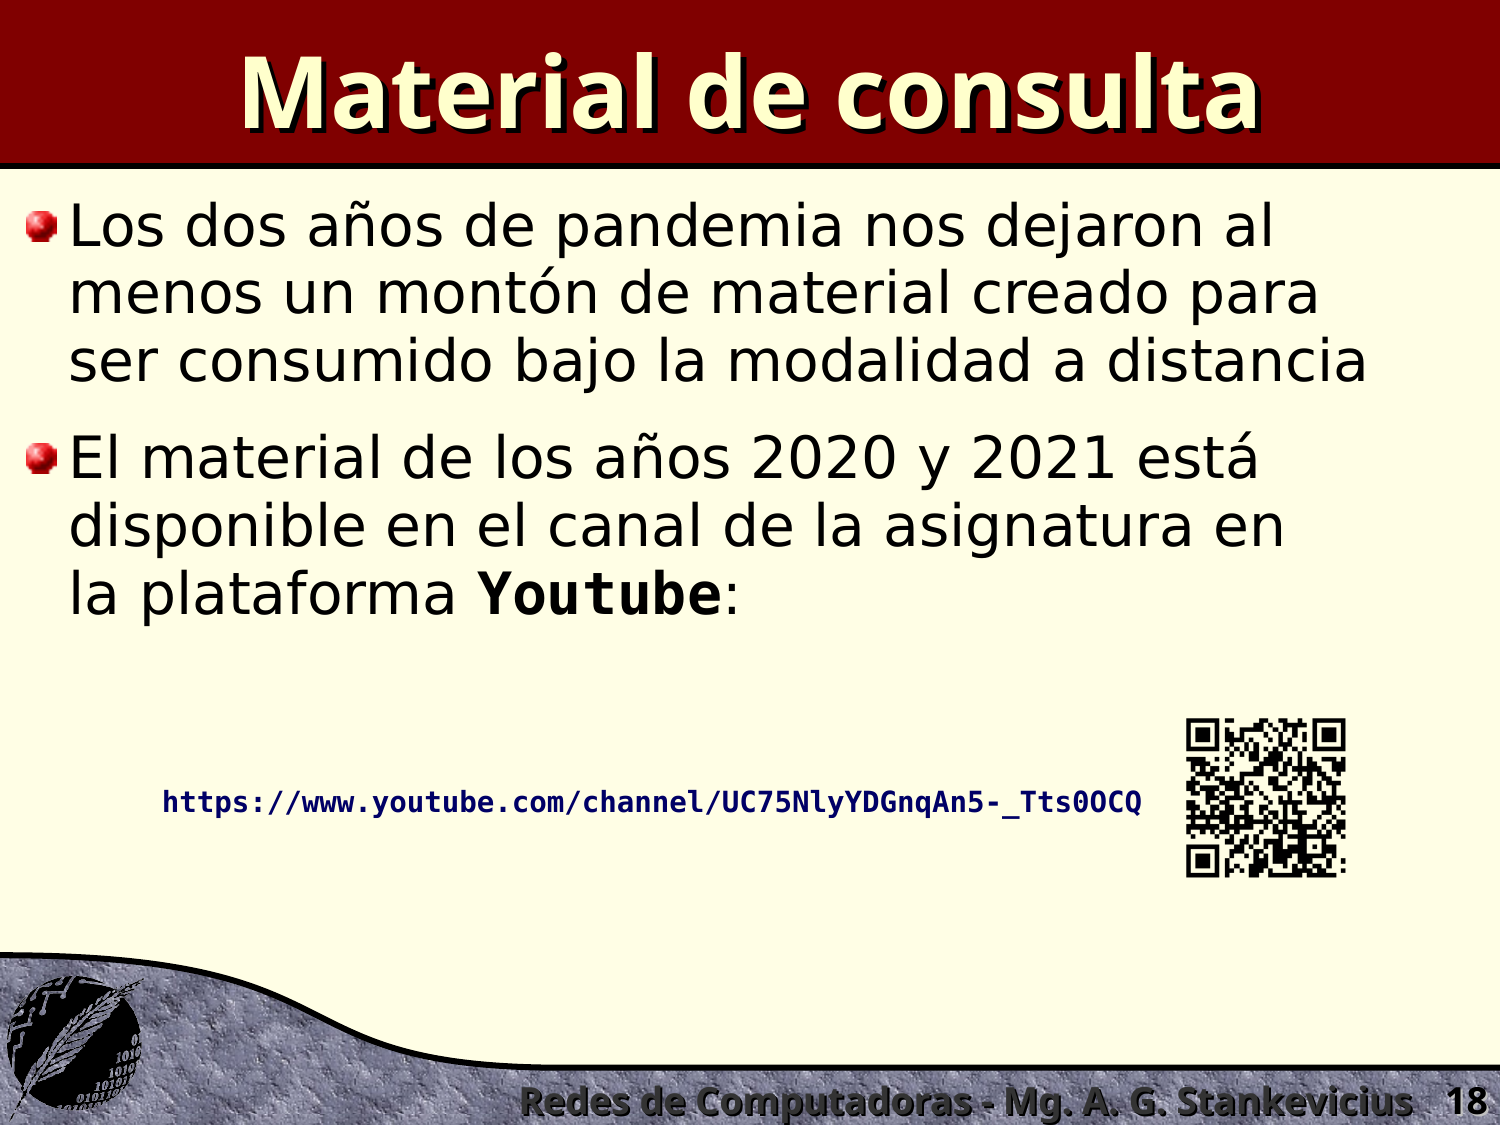

Material de consulta
# Los dos años de pandemia nos dejaron al menos un montón de material creado para ser consumido bajo la modalidad a distancia
El material de los años 2020 y 2021 está disponible en el canal de la asignatura en
la plataforma Youtube:
 https://www.youtube.com/channel/UC75NlyYDGnqAn5-_Tts0OCQ
18